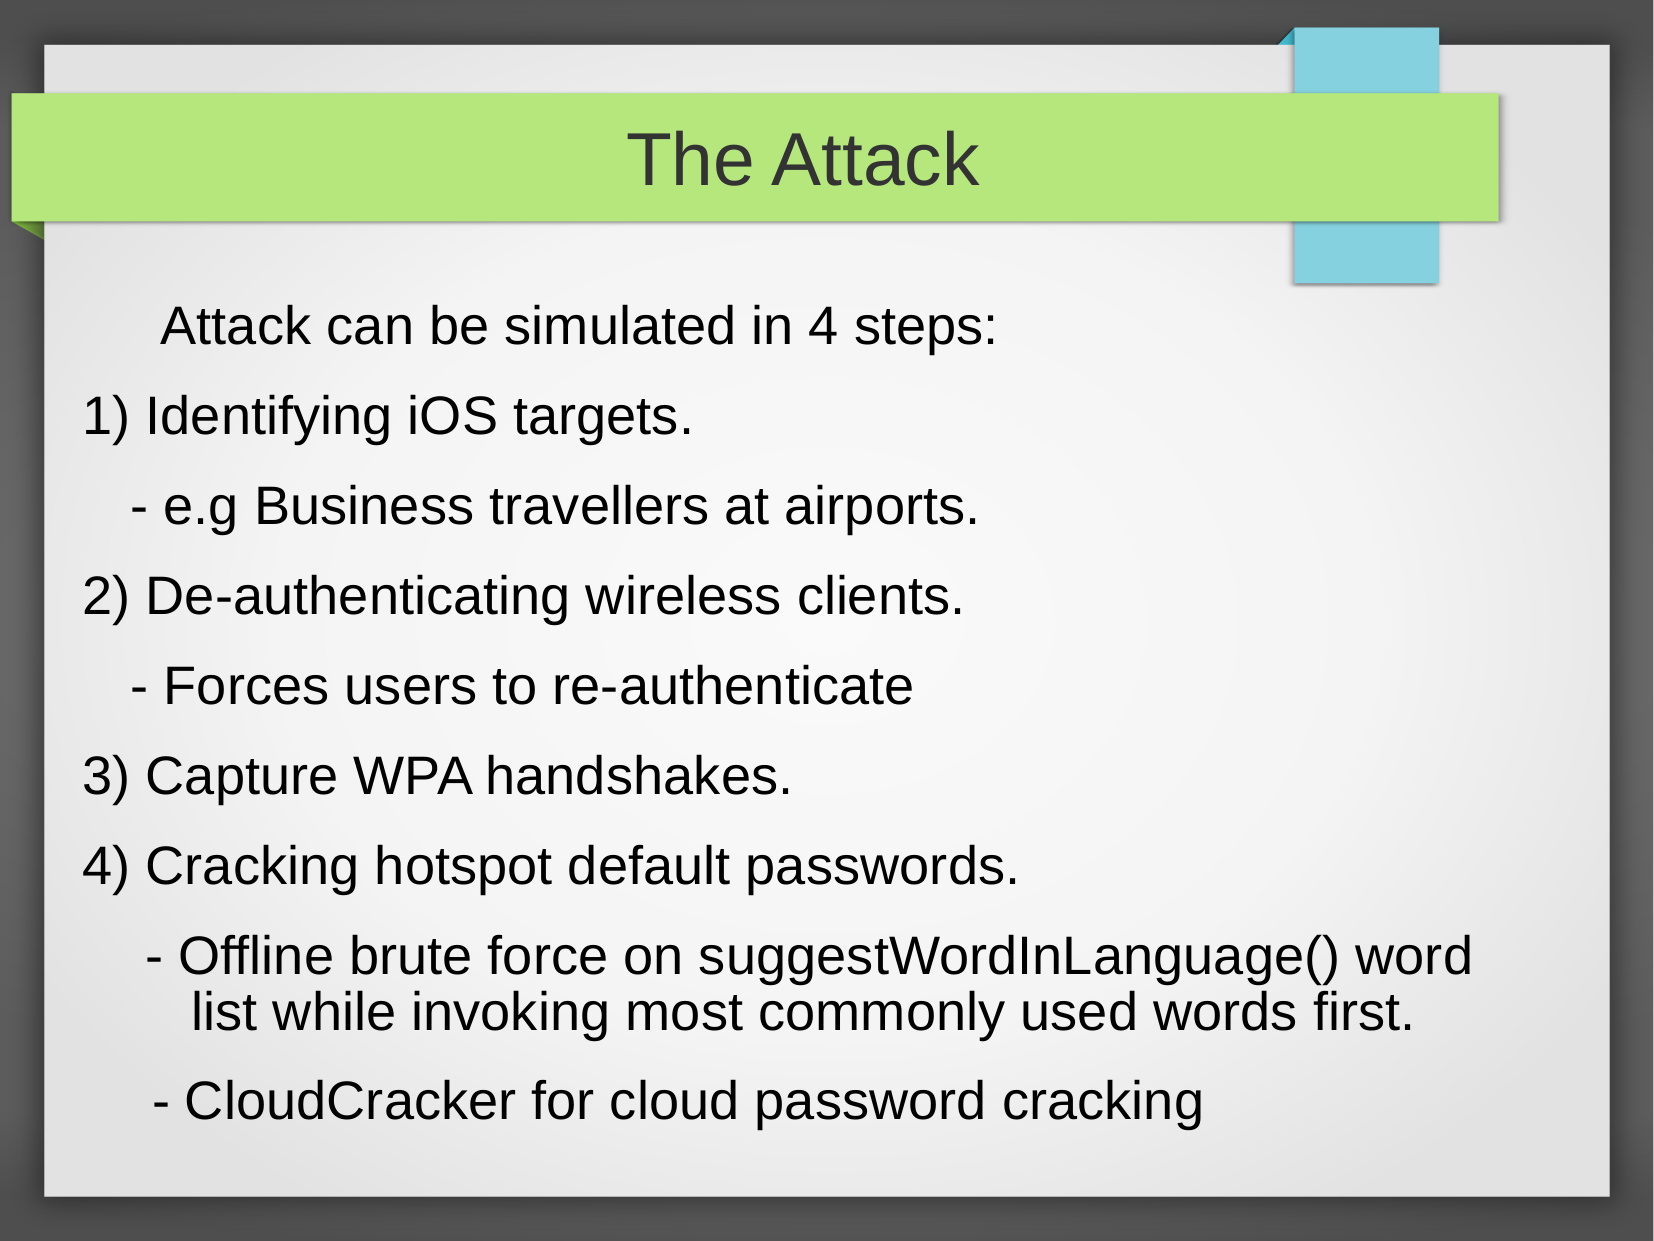

# The Attack
 Attack can be simulated in 4 steps:
 Identifying iOS targets.
- e.g Business travellers at airports.
 De-authenticating wireless clients.
- Forces users to re-authenticate
 Capture WPA handshakes.
 Cracking hotspot default passwords.
 - Offline brute force on suggestWordInLanguage() word
list while invoking most commonly used words first.
- CloudCracker for cloud password cracking